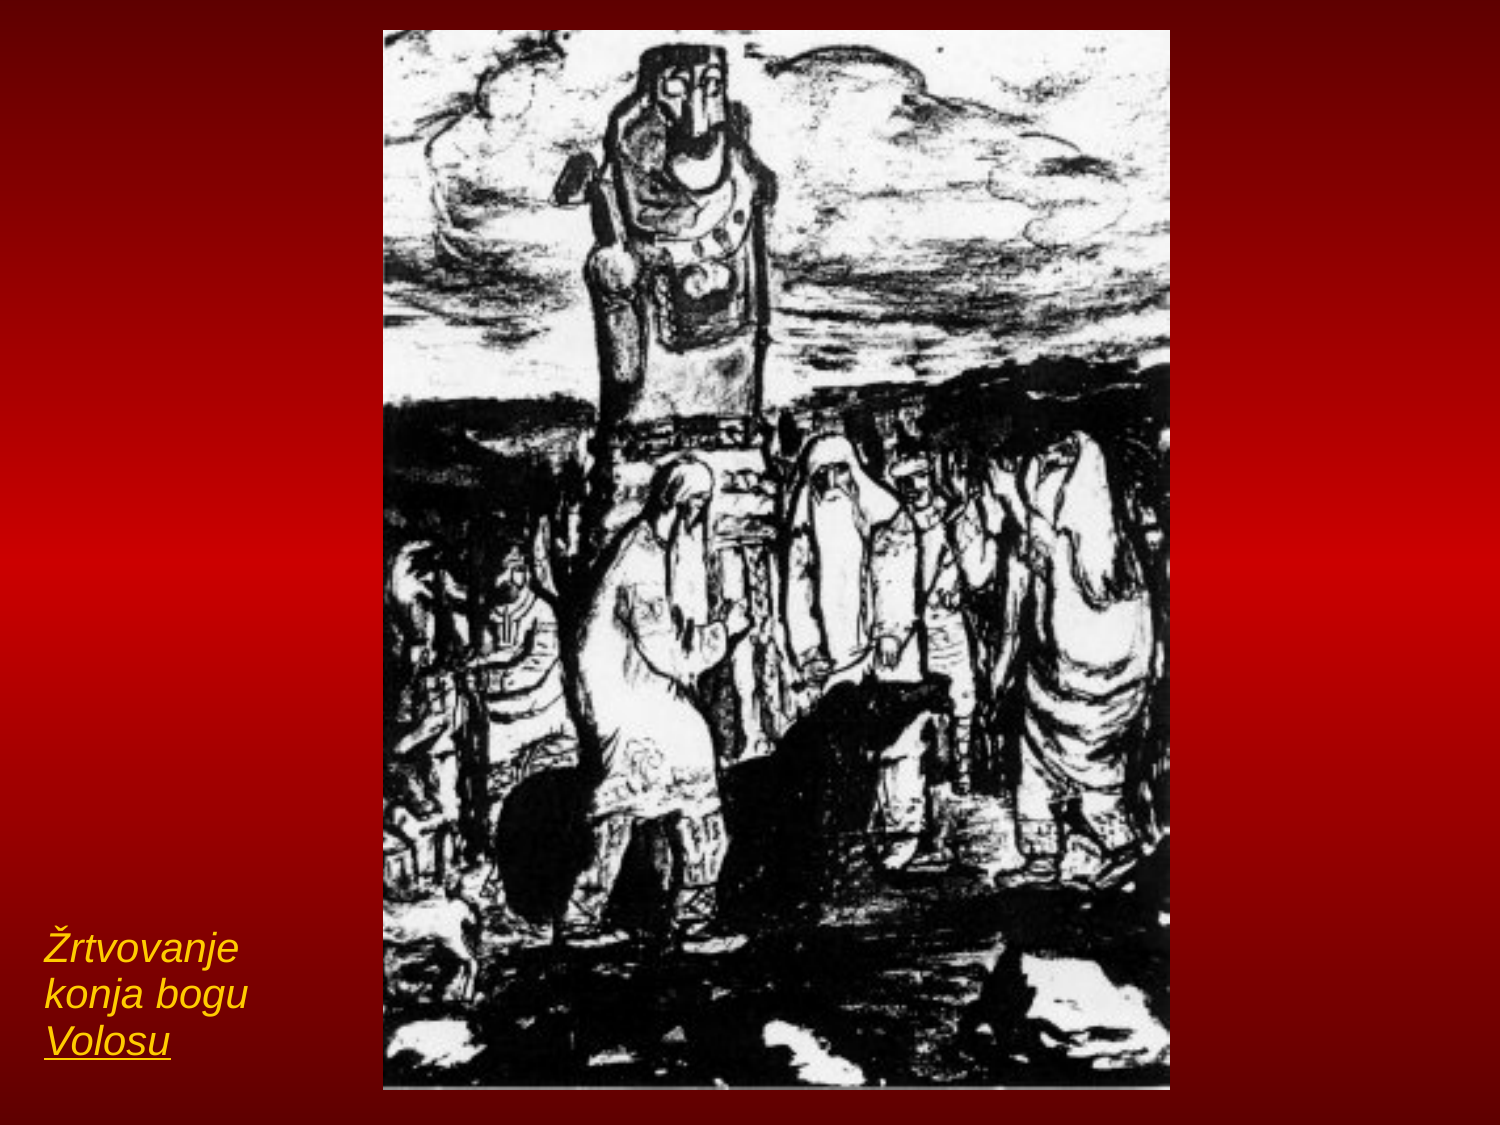

| Žrtvovanje konja bogu Volosu |
| --- |